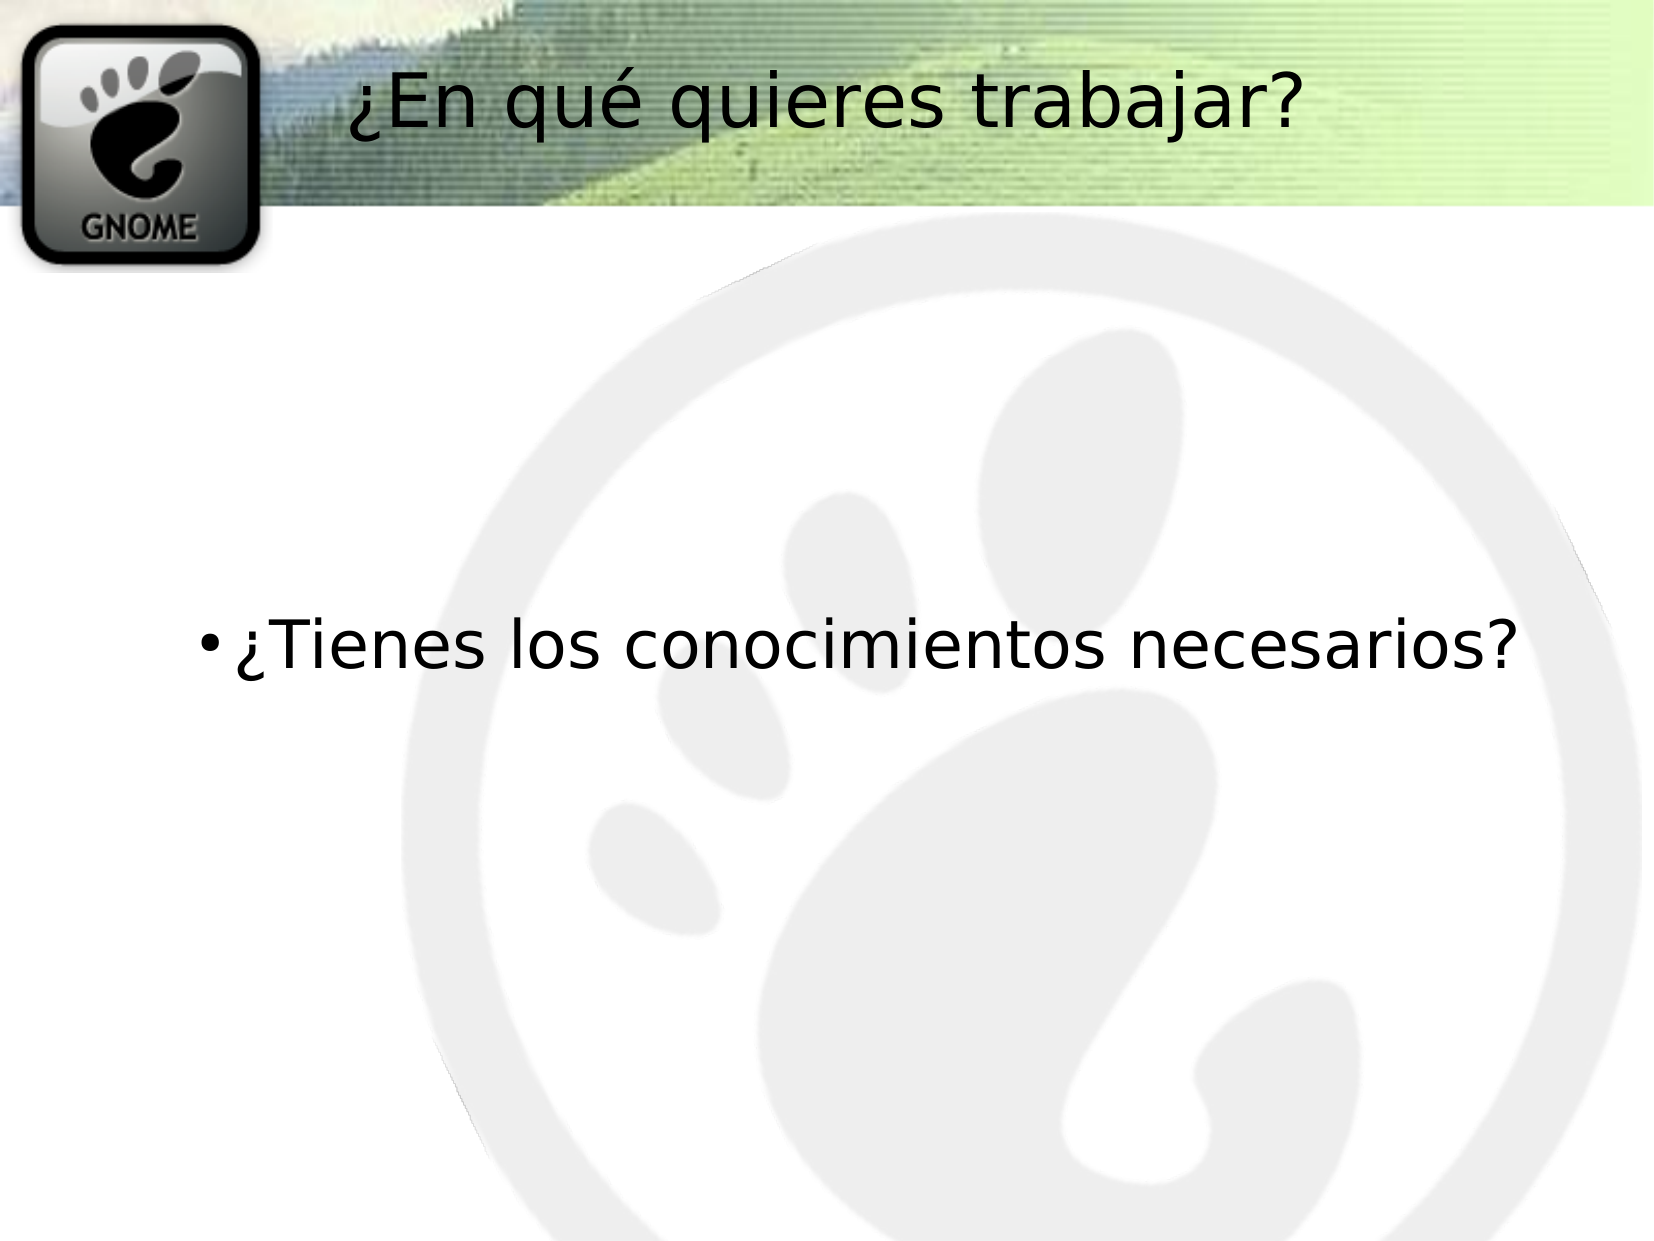

# ¿En qué quieres trabajar?
¿Tienes los conocimientos necesarios?